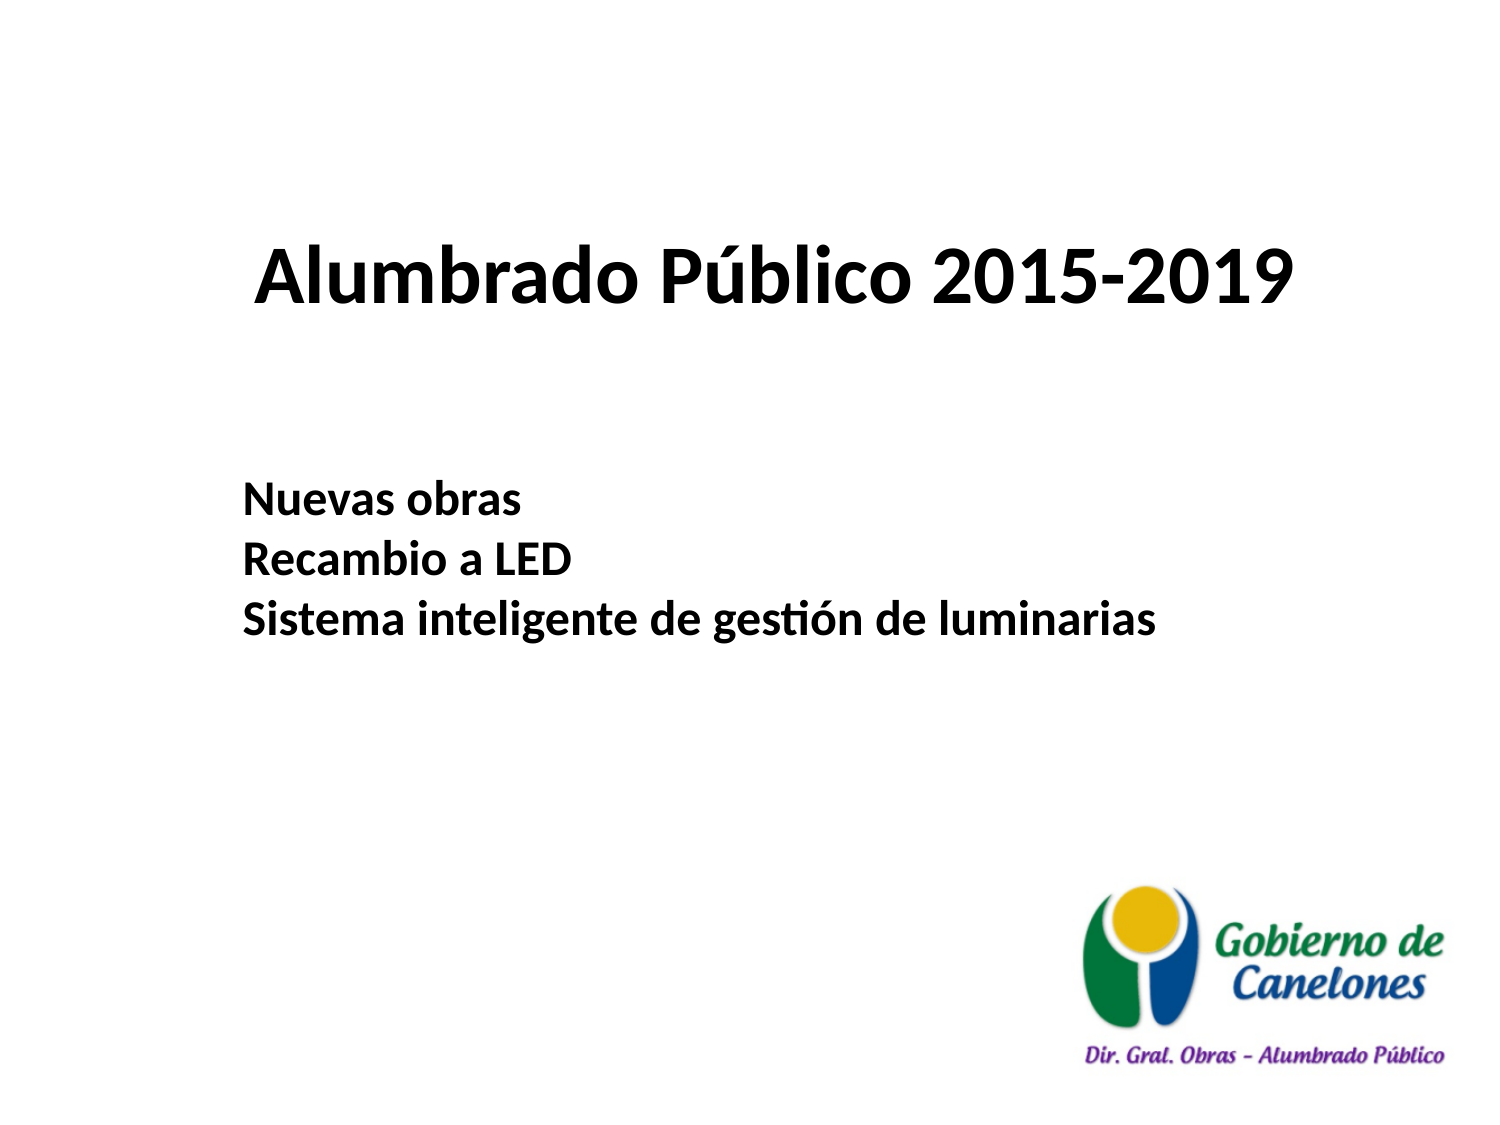

# Alumbrado Público 2015-2019
Nuevas obras
Recambio a LED
Sistema inteligente de gestión de luminarias